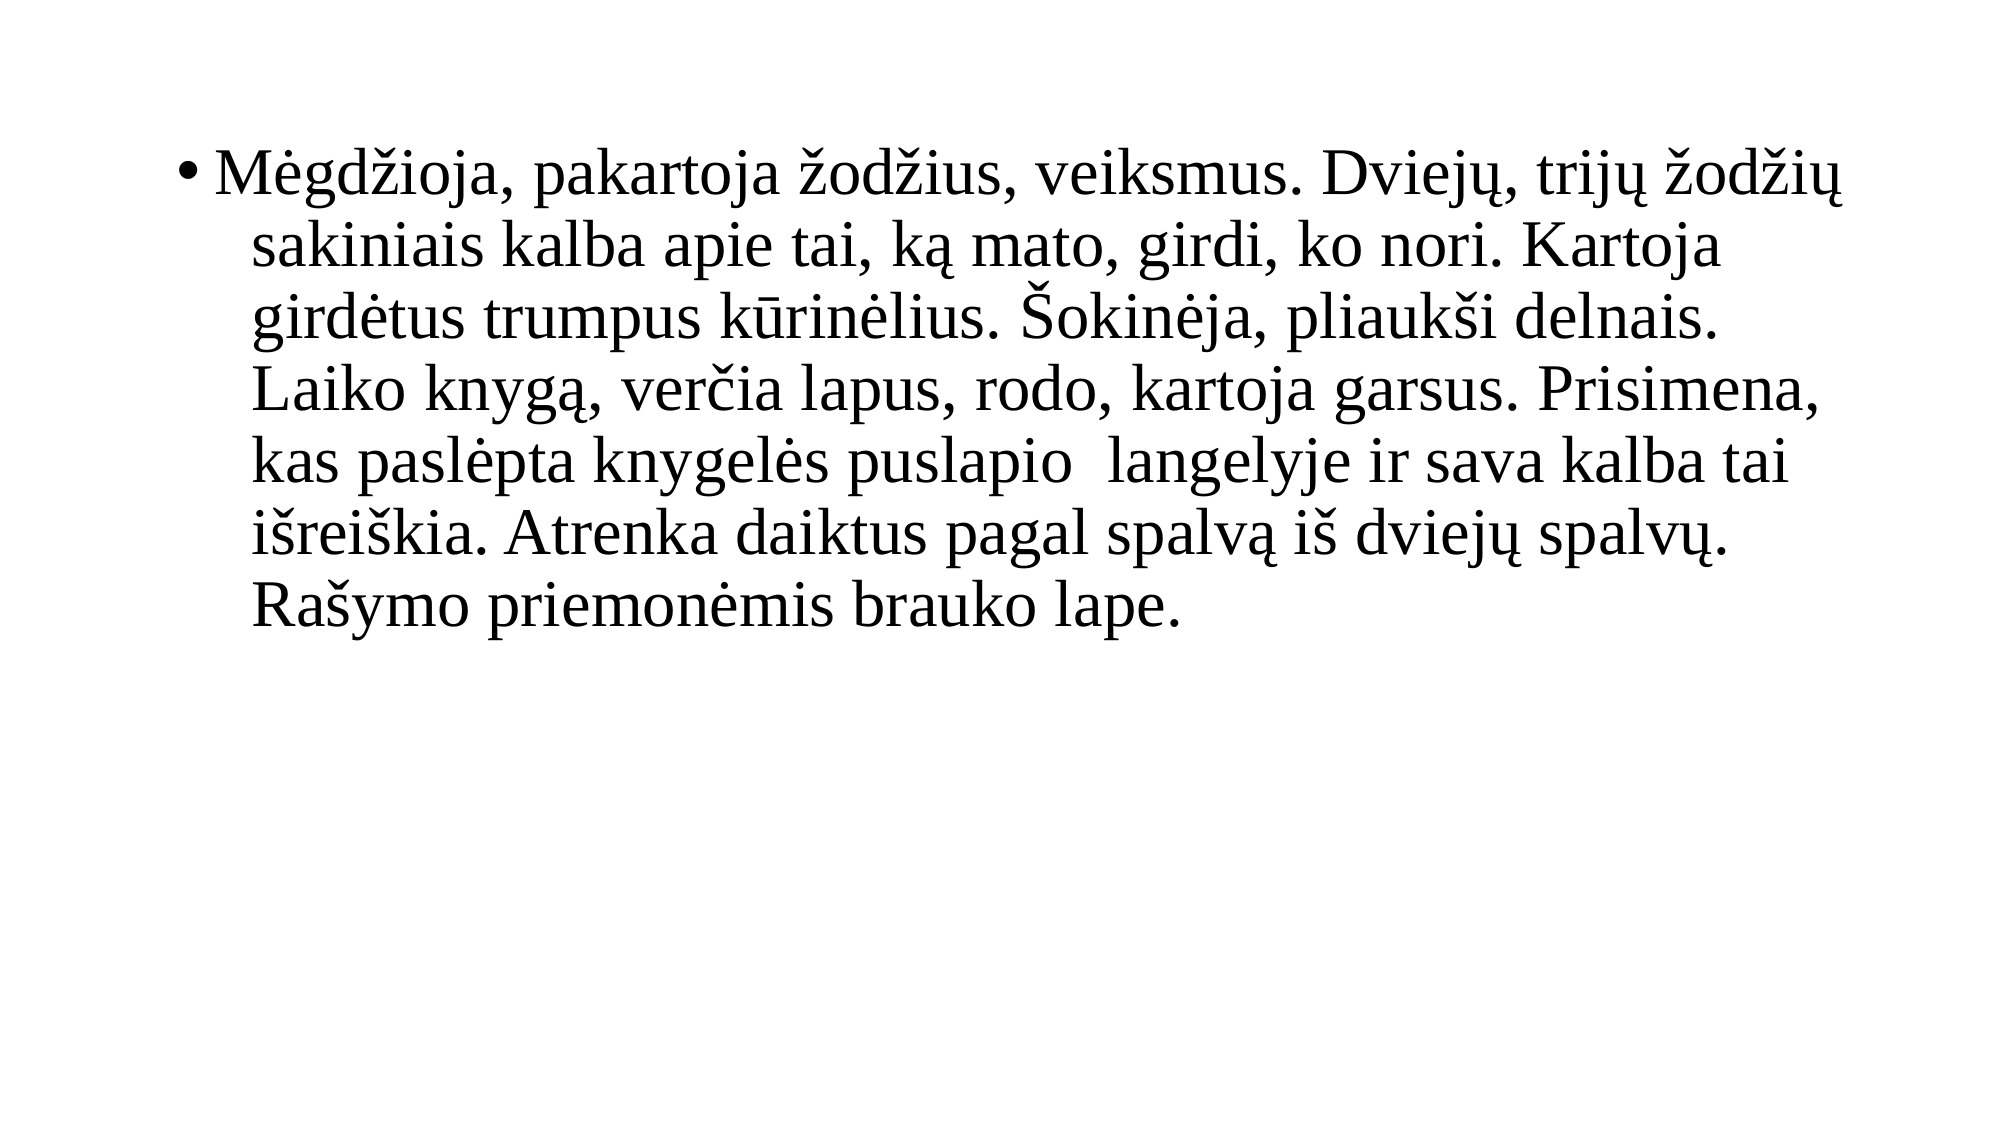

# Mėgdžioja, pakartoja žodžius, veiksmus. Dviejų, trijų žodžių sakiniais kalba apie tai, ką mato, girdi, ko nori. Kartoja girdėtus trumpus kūrinėlius. Šokinėja, pliaukši delnais. Laiko knygą, verčia lapus, rodo, kartoja garsus. Prisimena, kas paslėpta knygelės puslapio langelyje ir sava kalba tai išreiškia. Atrenka daiktus pagal spalvą iš dviejų spalvų. Rašymo priemonėmis brauko lape.